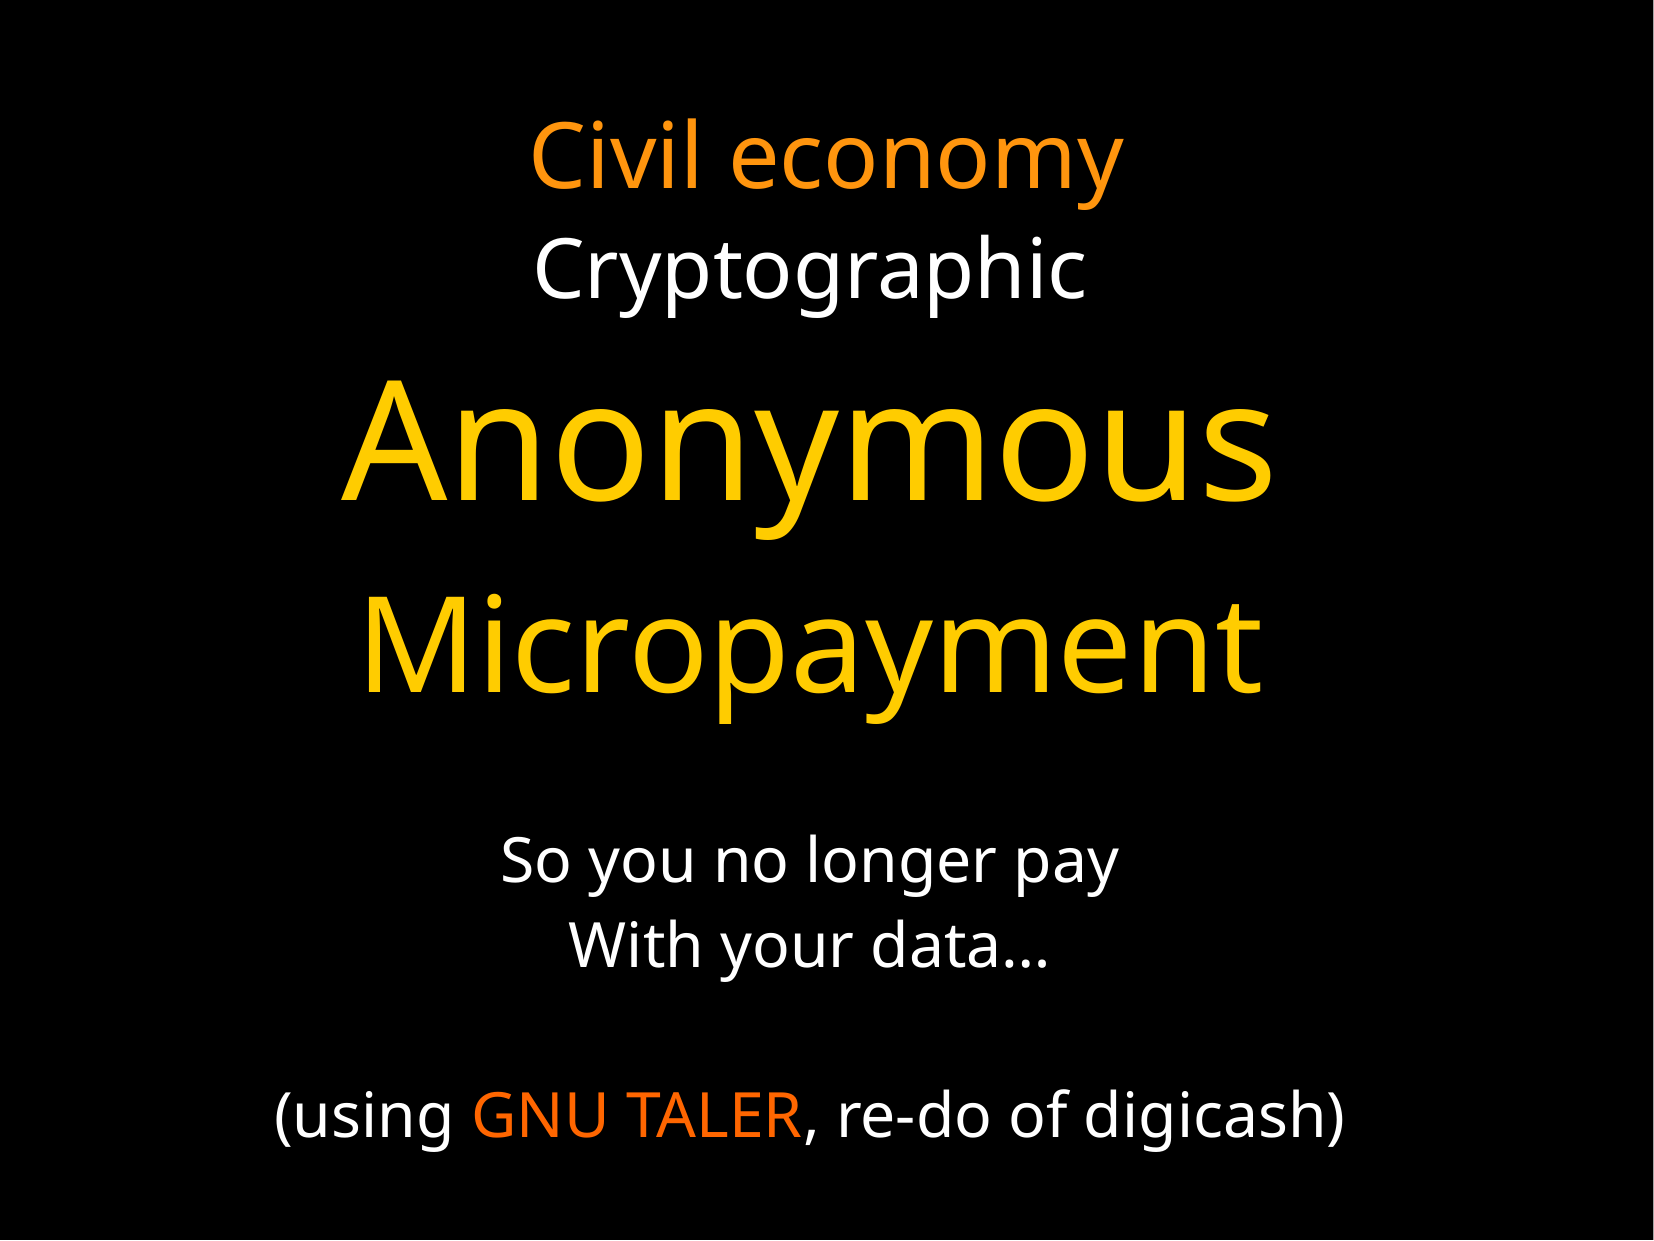

# Civil economy
Cryptographic
Anonymous
Micropayment
So you no longer pay
With your data…
(using GNU TALER, re-do of digicash)